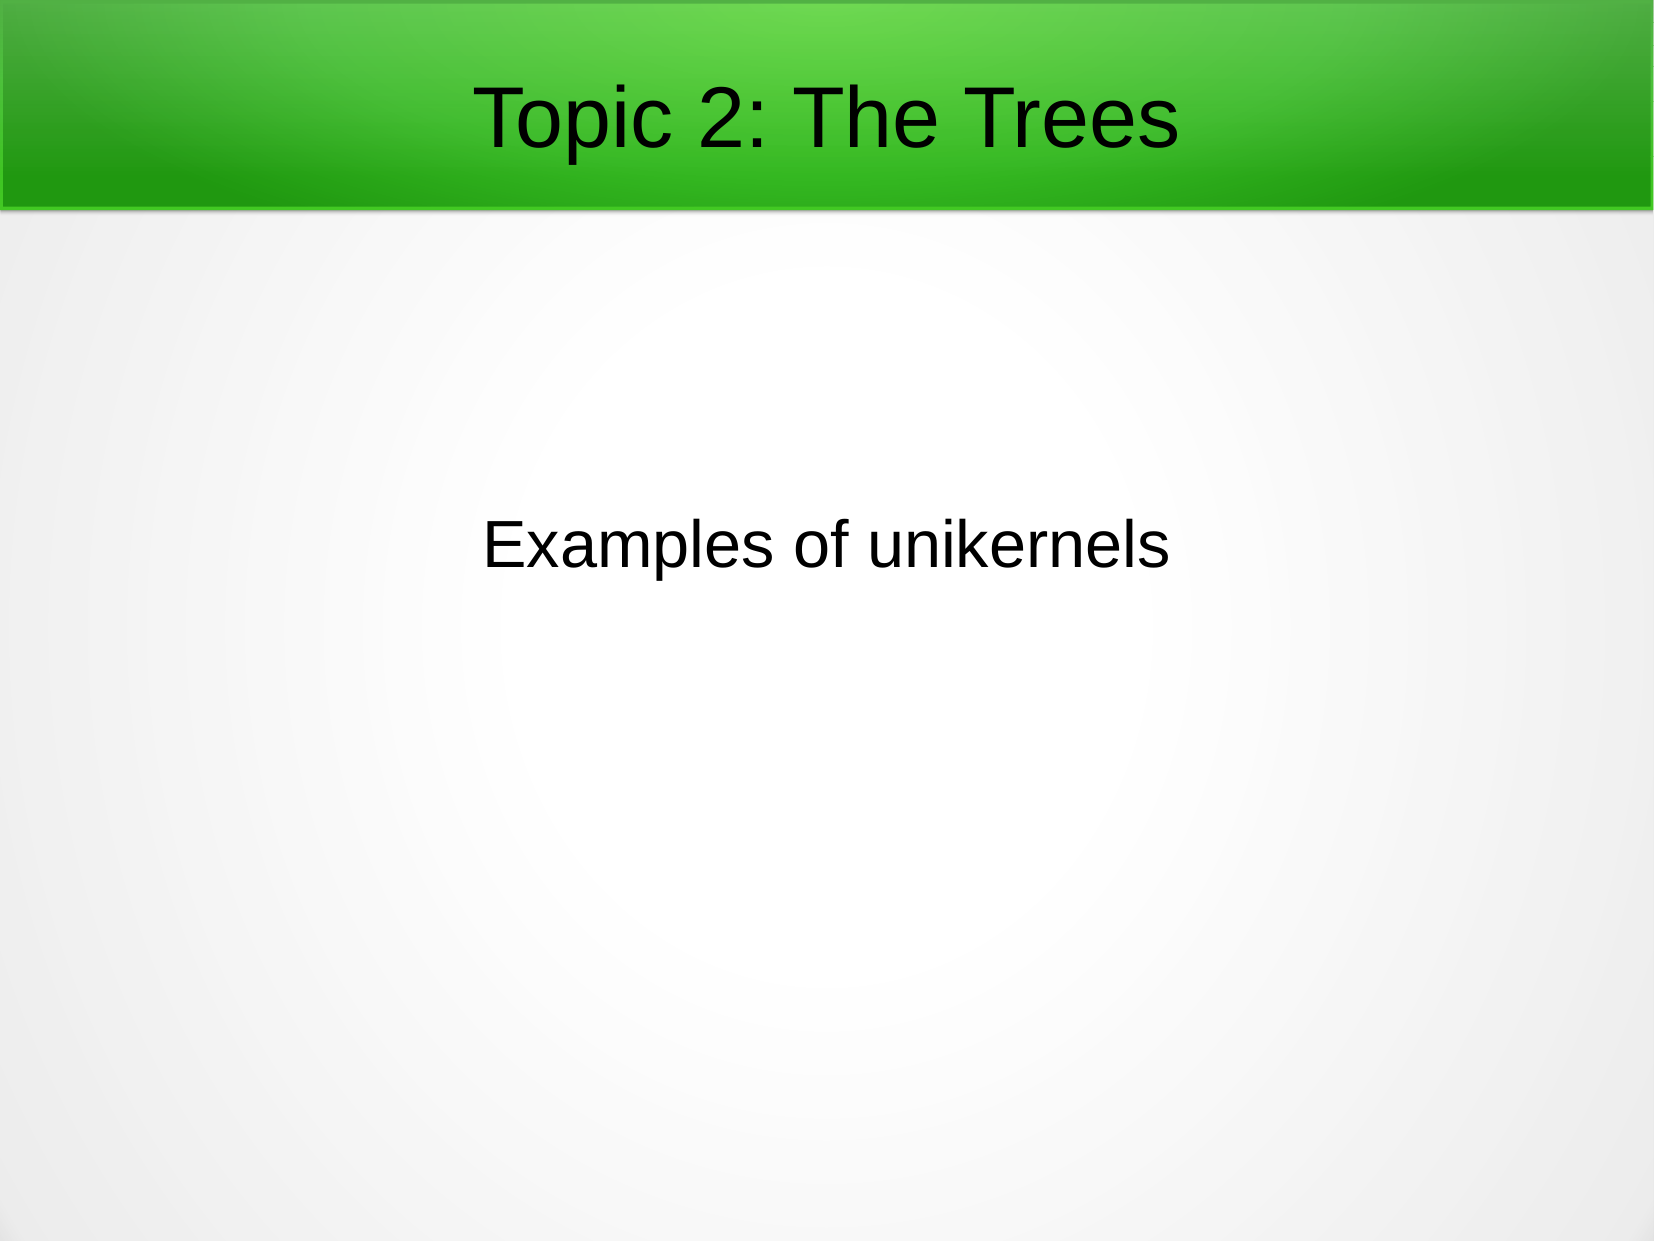

# Topic 2: The Trees
Examples of unikernels